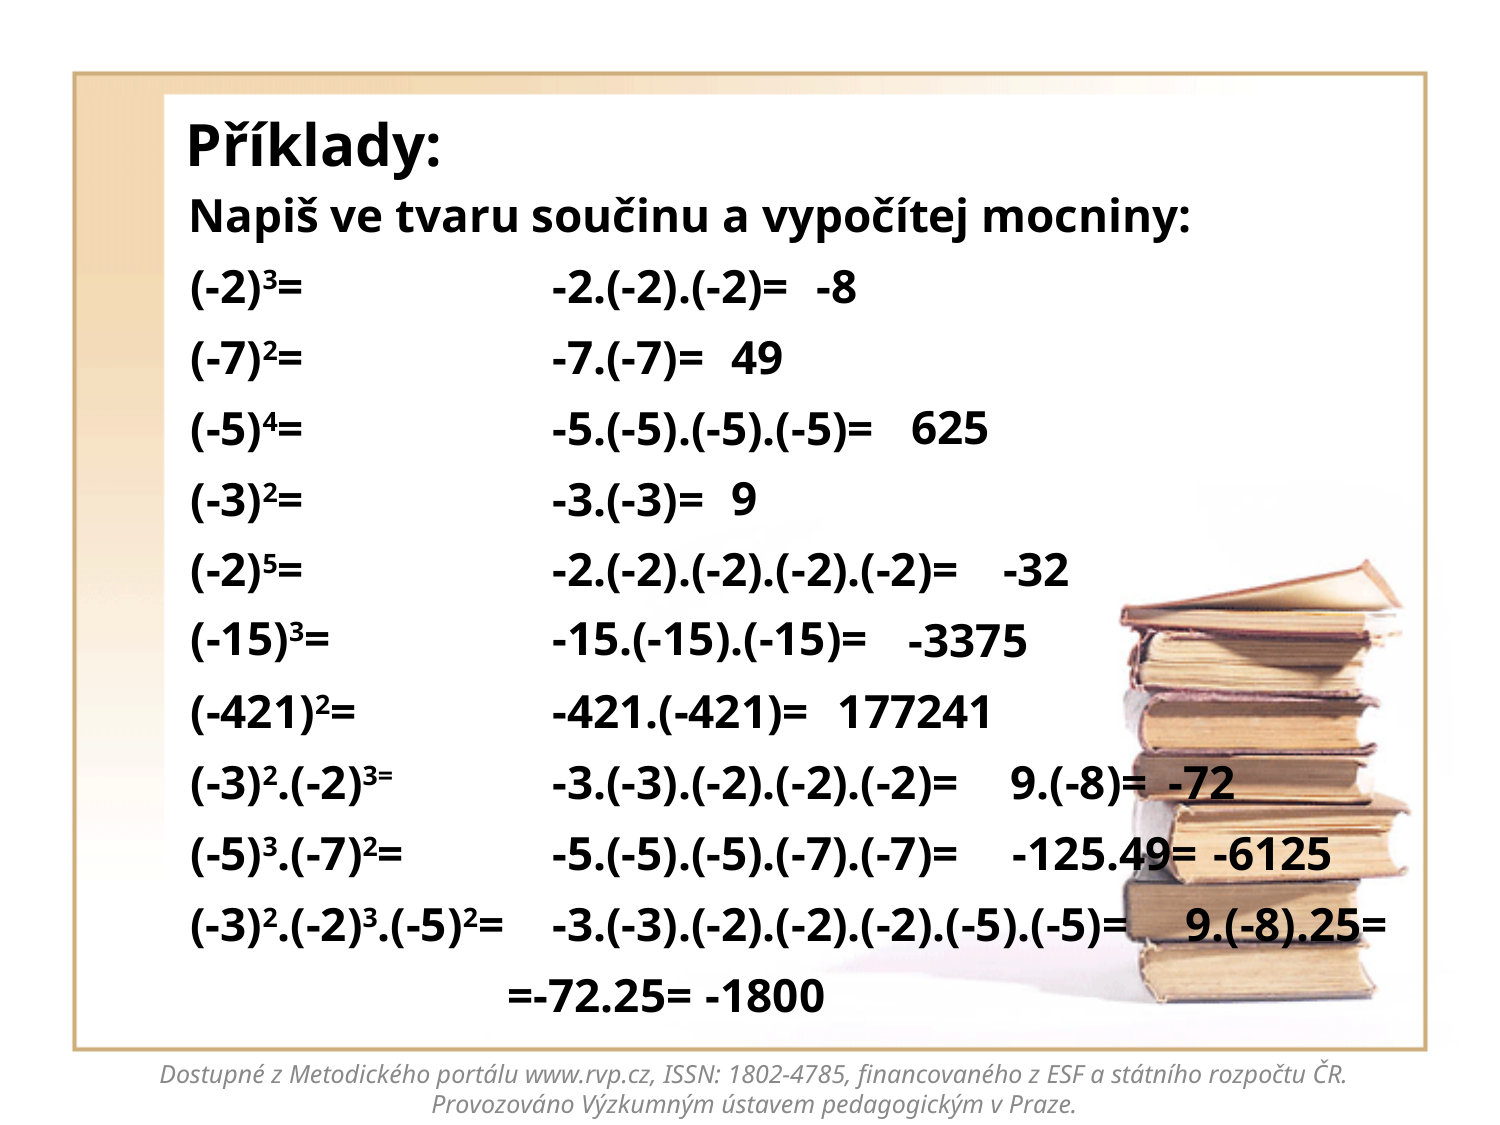

Příklady:
Napiš ve tvaru součinu a vypočítej mocniny:
(-2)3=
-2.(-2).(-2)=
-8
(-7)2=
-7.(-7)=
49
625
(-5)4=
-5.(-5).(-5).(-5)=
9
(-3)2=
-3.(-3)=
(-2)5=
-2.(-2).(-2).(-2).(-2)=
-32
(-15)3=
-15.(-15).(-15)=
-3375
(-421)2=
-421.(-421)=
177241
(-3)2.(-2)3=
-3.(-3).(-2).(-2).(-2)=
9.(-8)=
-72
(-5)3.(-7)2=
-5.(-5).(-5).(-7).(-7)=
-125.49=
-6125
9.(-8).25=
(-3)2.(-2)3.(-5)2=
-3.(-3).(-2).(-2).(-2).(-5).(-5)=
=-72.25=
-1800